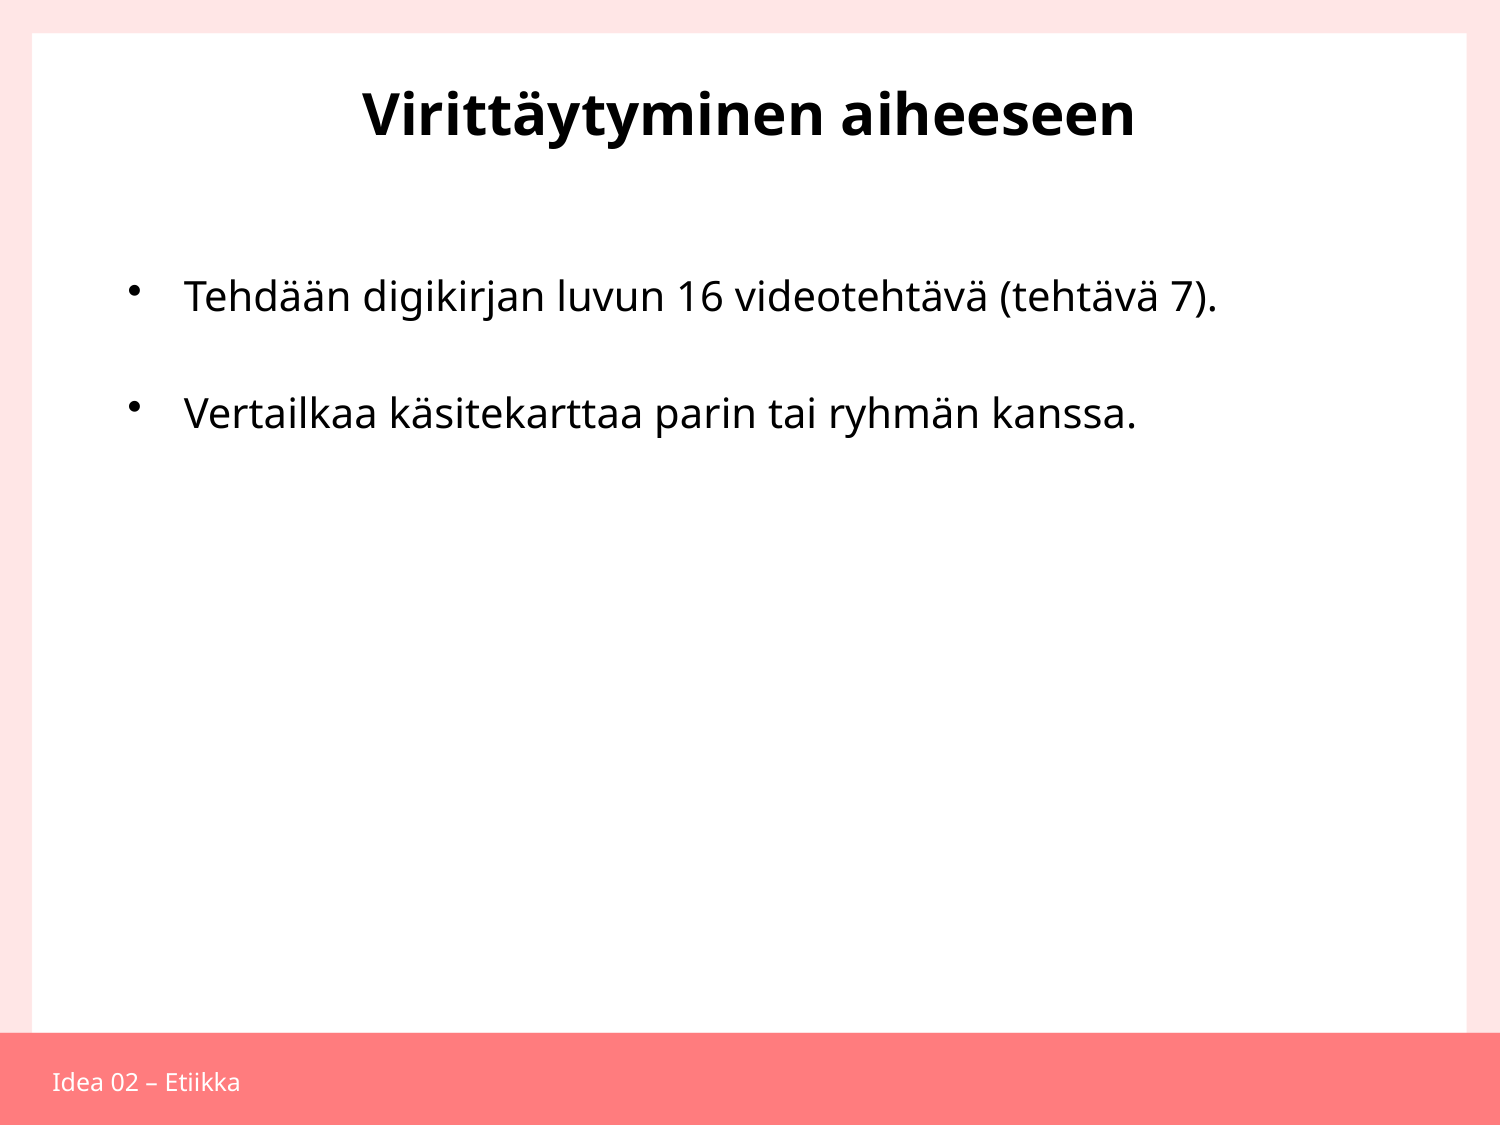

# Virittäytyminen aiheeseen
Tehdään digikirjan luvun 16 videotehtävä (tehtävä 7).
Vertailkaa käsitekarttaa parin tai ryhmän kanssa.